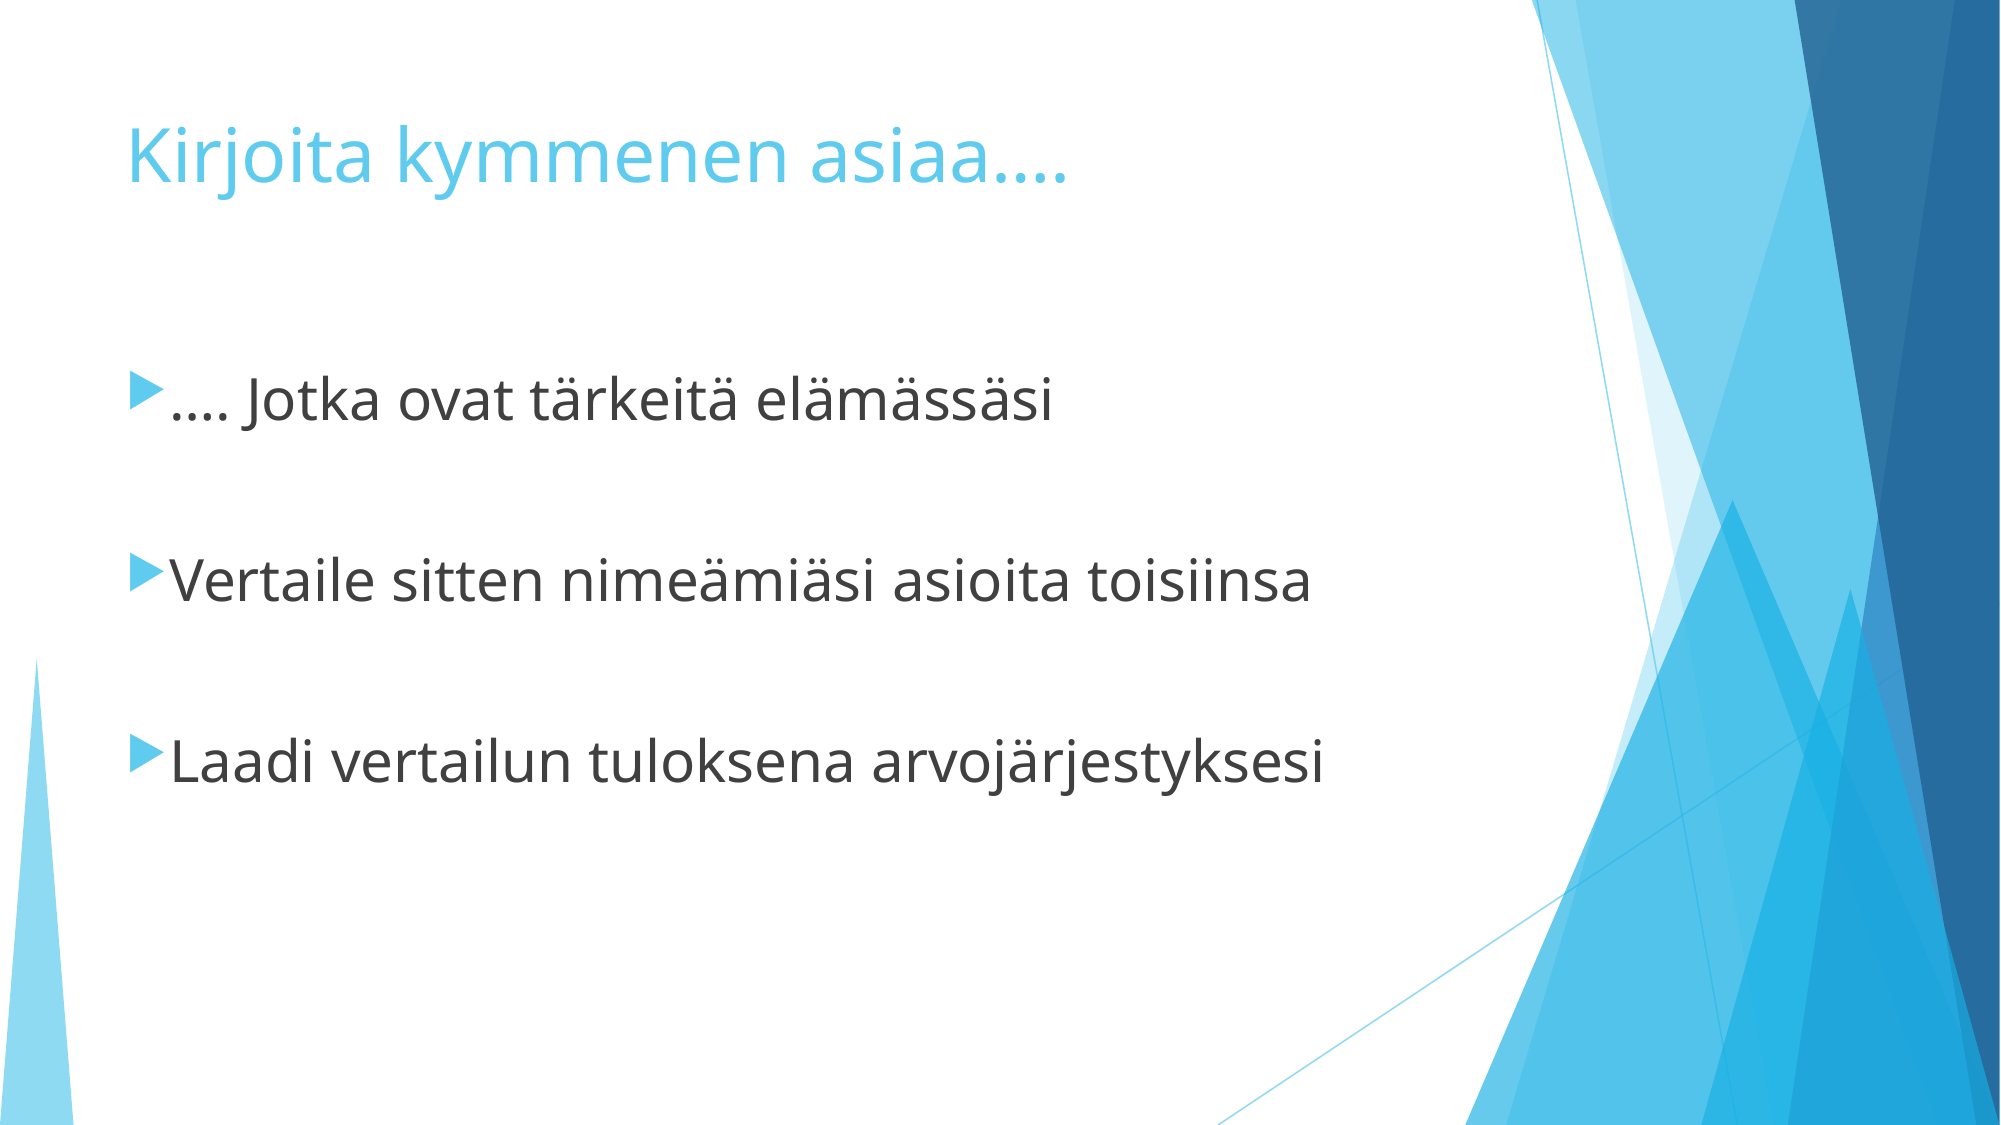

# Kirjoita kymmenen asiaa….
…. Jotka ovat tärkeitä elämässäsi
Vertaile sitten nimeämiäsi asioita toisiinsa
Laadi vertailun tuloksena arvojärjestyksesi